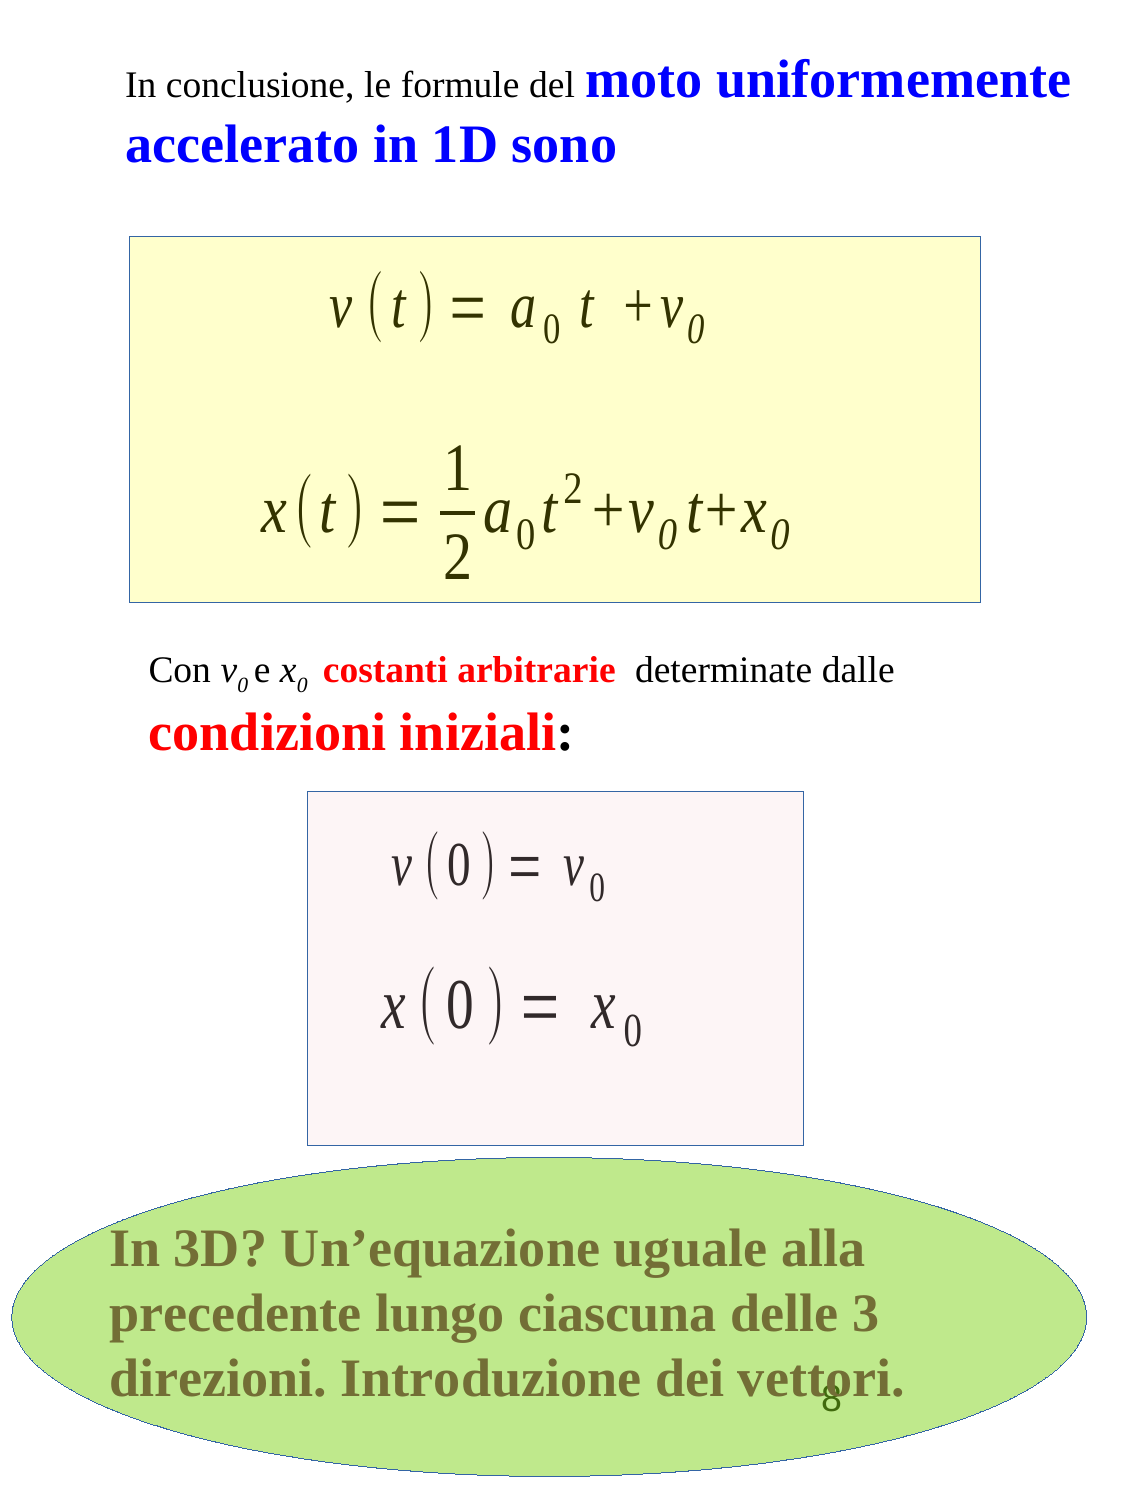

In conclusione, le formule del moto uniformemente
accelerato in 1D sono
Con v0 e x0 costanti arbitrarie determinate dalle
condizioni iniziali:
In 3D? Un’equazione uguale alla precedente lungo ciascuna delle 3 direzioni. Introduzione dei vettori.
P1 Principi della Dinamica
8